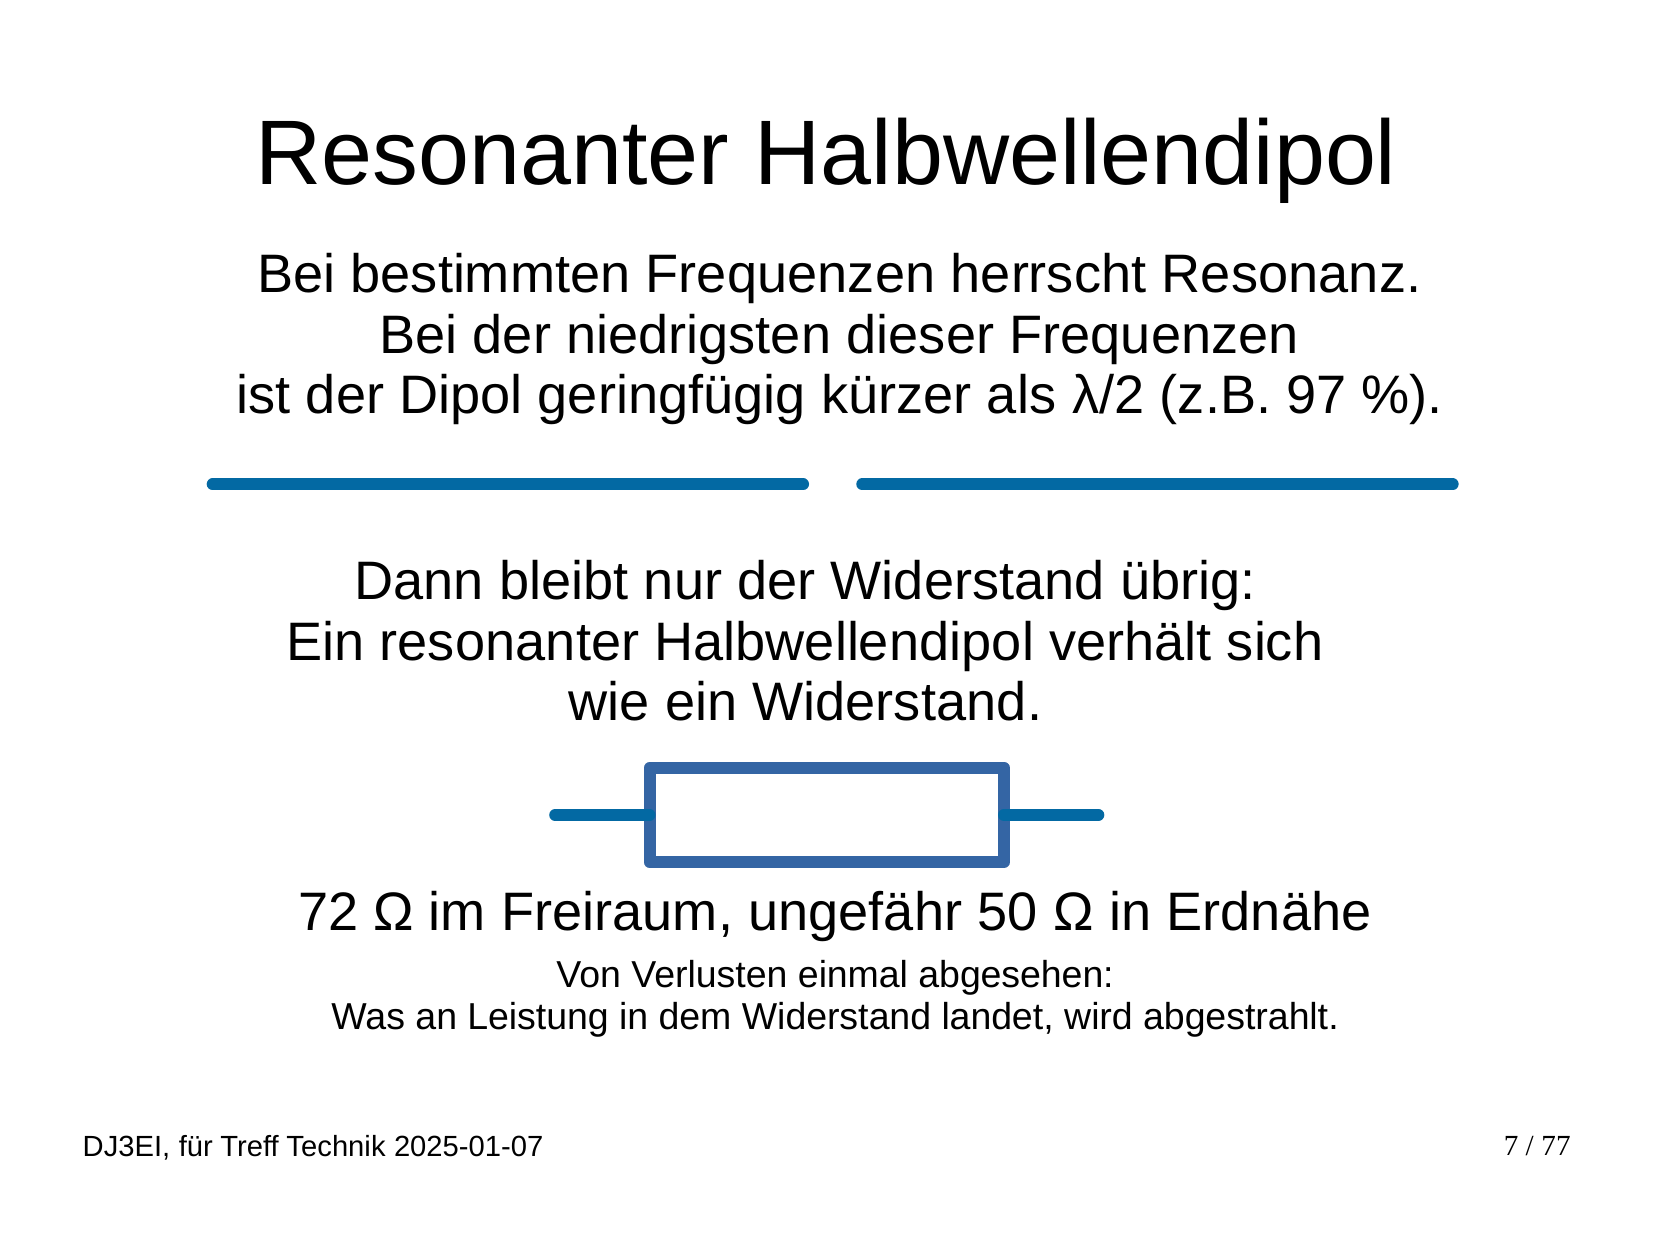

# Resonanter Halbwellendipol
Bei bestimmten Frequenzen herrscht Resonanz.
Bei der niedrigsten dieser Frequenzen
ist der Dipol geringfügig kürzer als λ/2 (z.B. 97 %).
Dann bleibt nur der Widerstand übrig:
Ein resonanter Halbwellendipol verhält sich
wie ein Widerstand.
72 Ω im Freiraum, ungefähr 50 Ω in Erdnähe
Von Verlusten einmal abgesehen:
Was an Leistung in dem Widerstand landet, wird abgestrahlt.
7